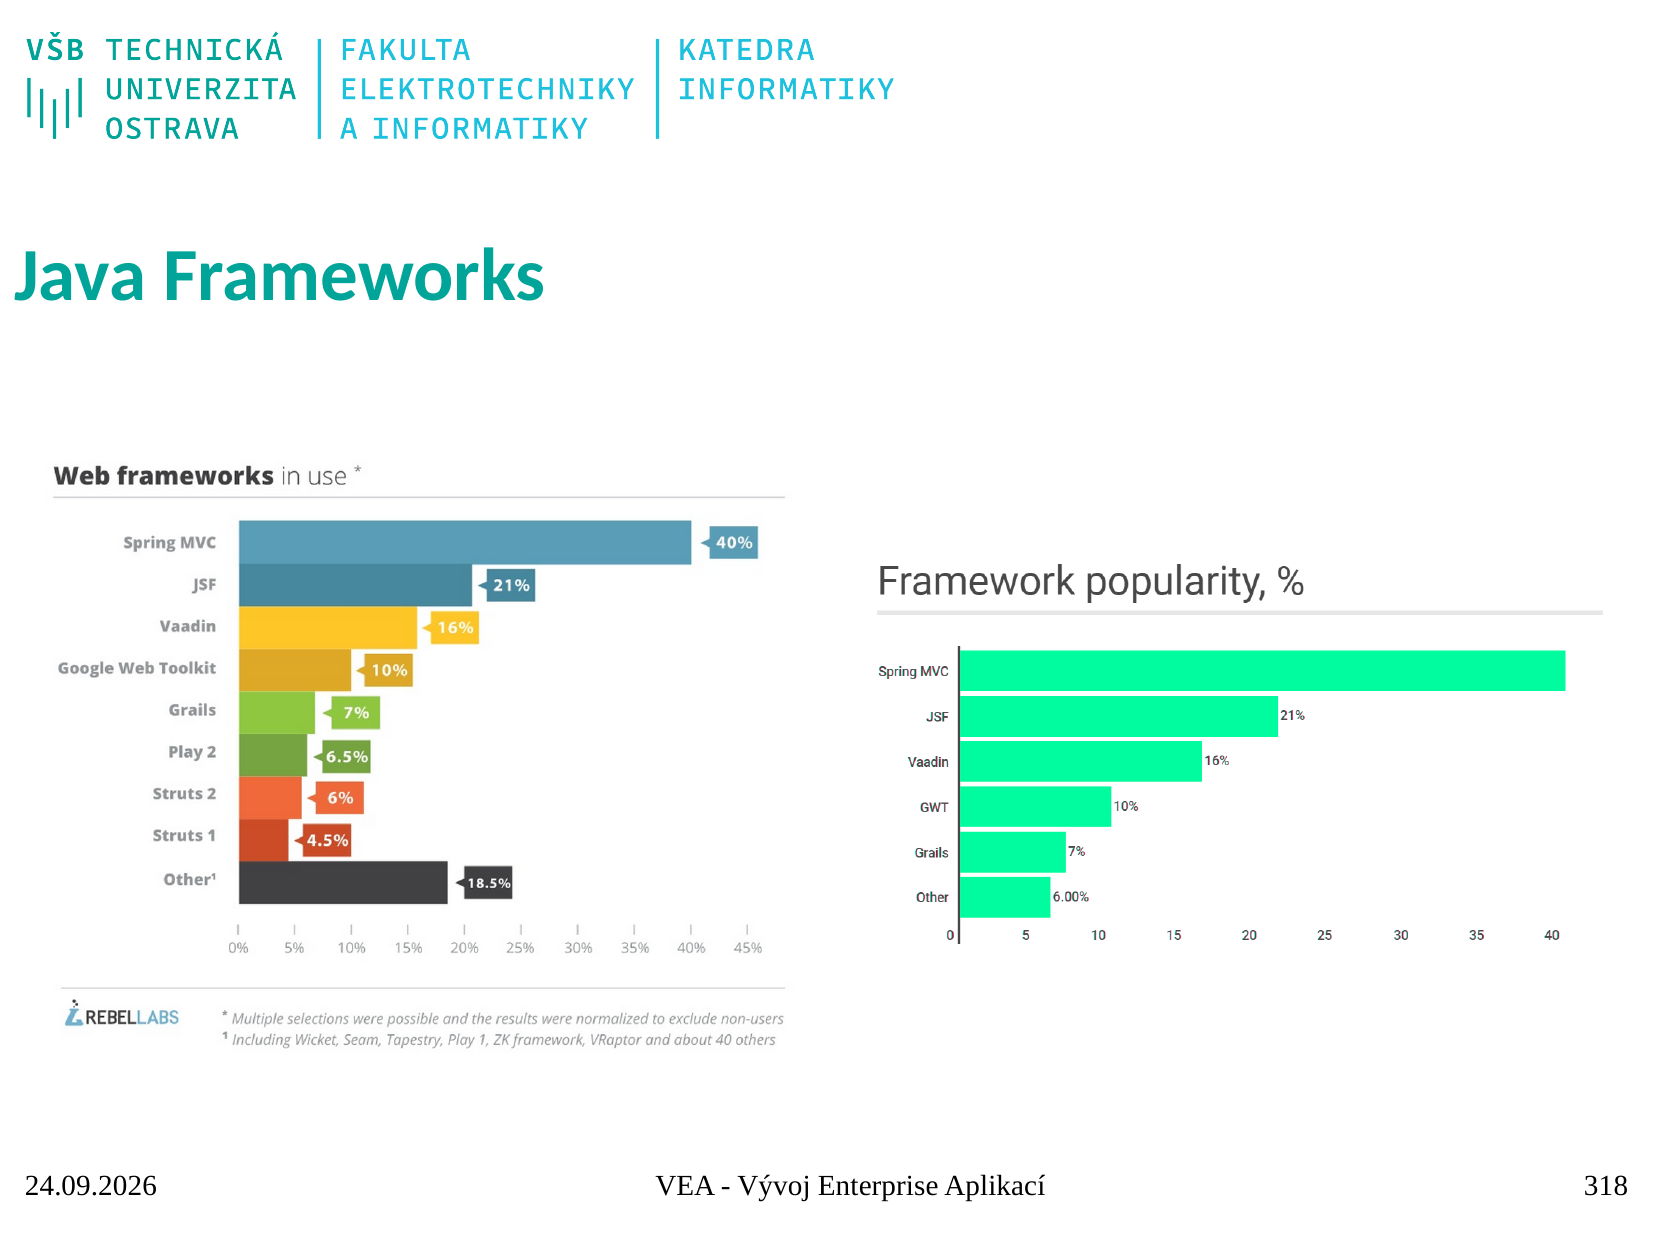

# Java Frameworks
VEA - Vývoj Enterprise Aplikací
318